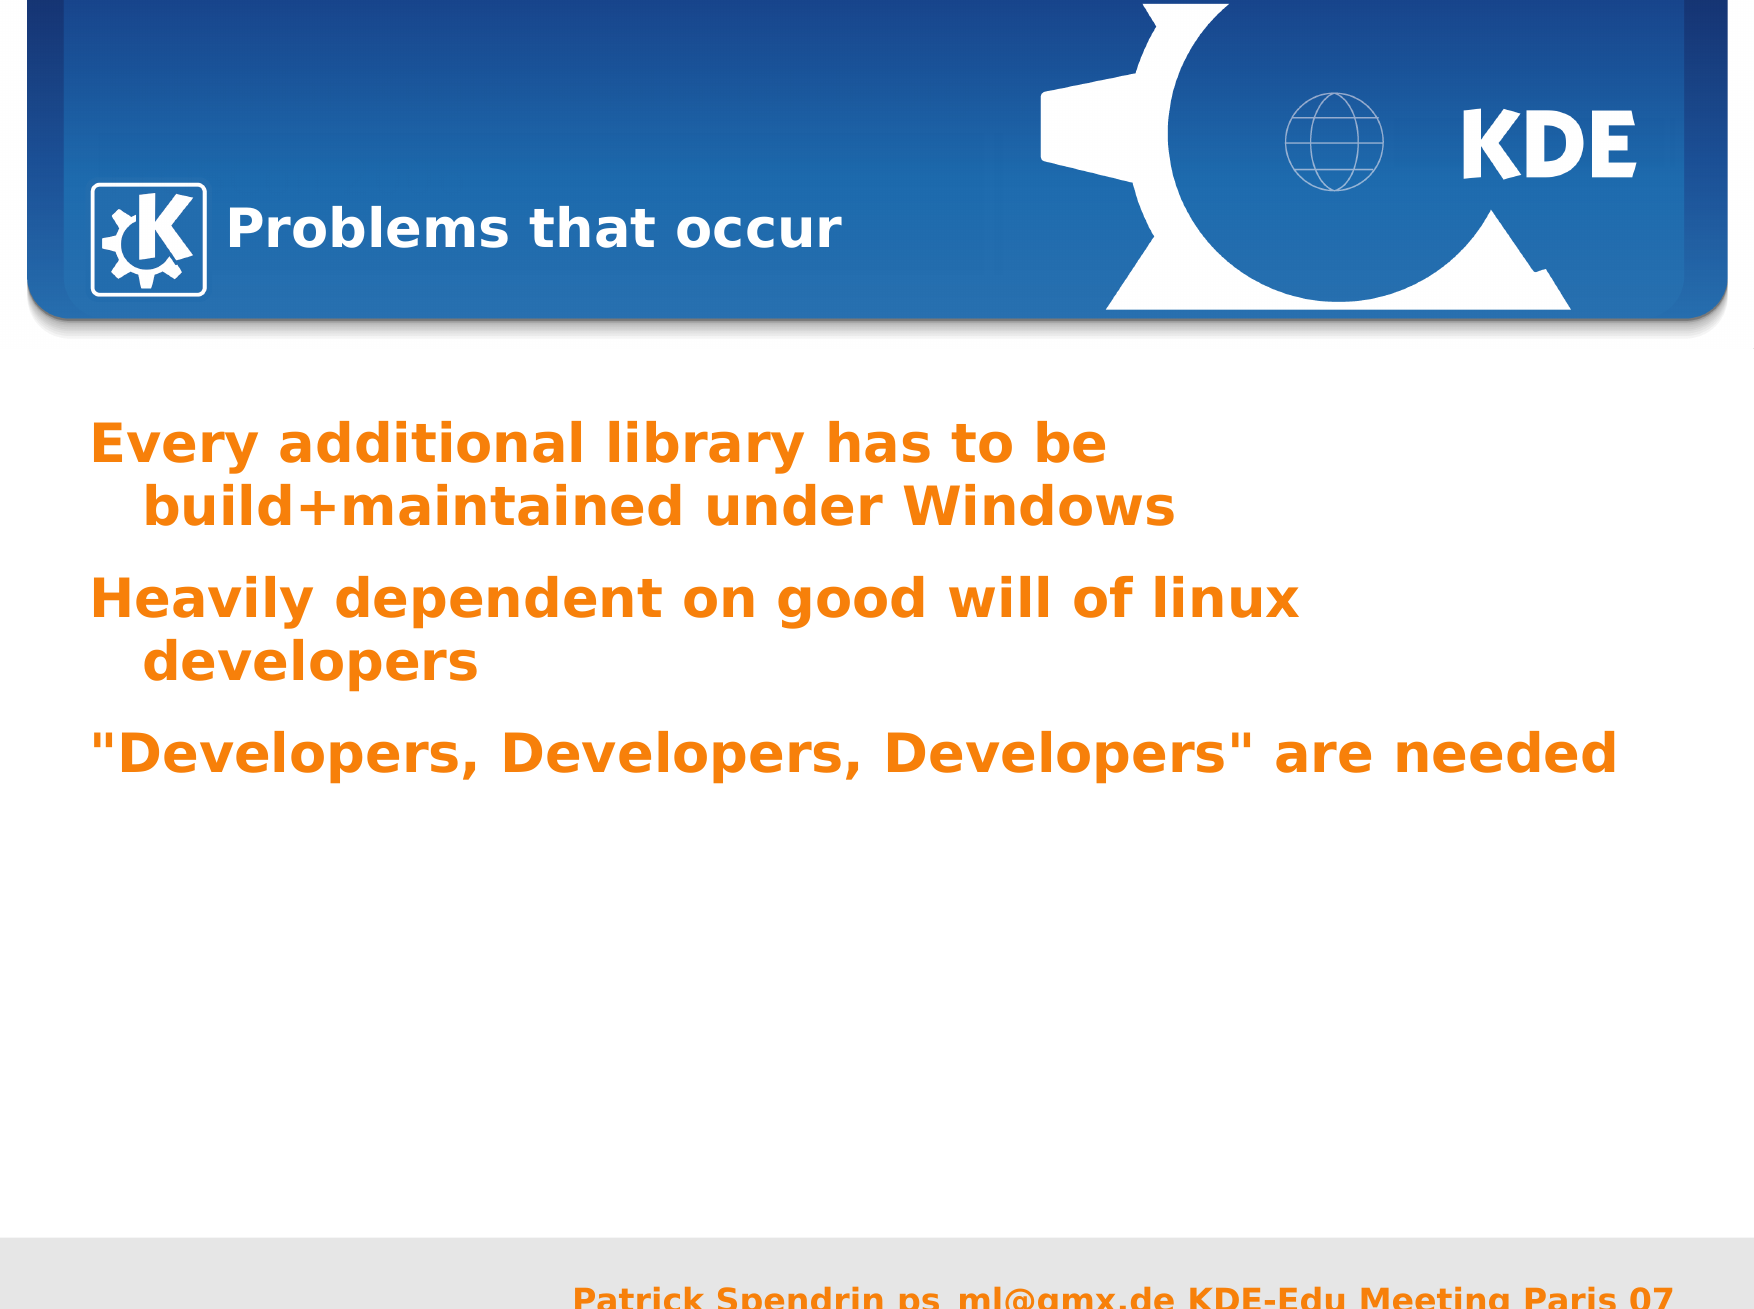

# Problems that occur
Every additional library has to be build+maintained under Windows
Heavily dependent on good will of linux developers
"Developers, Developers, Developers" are needed